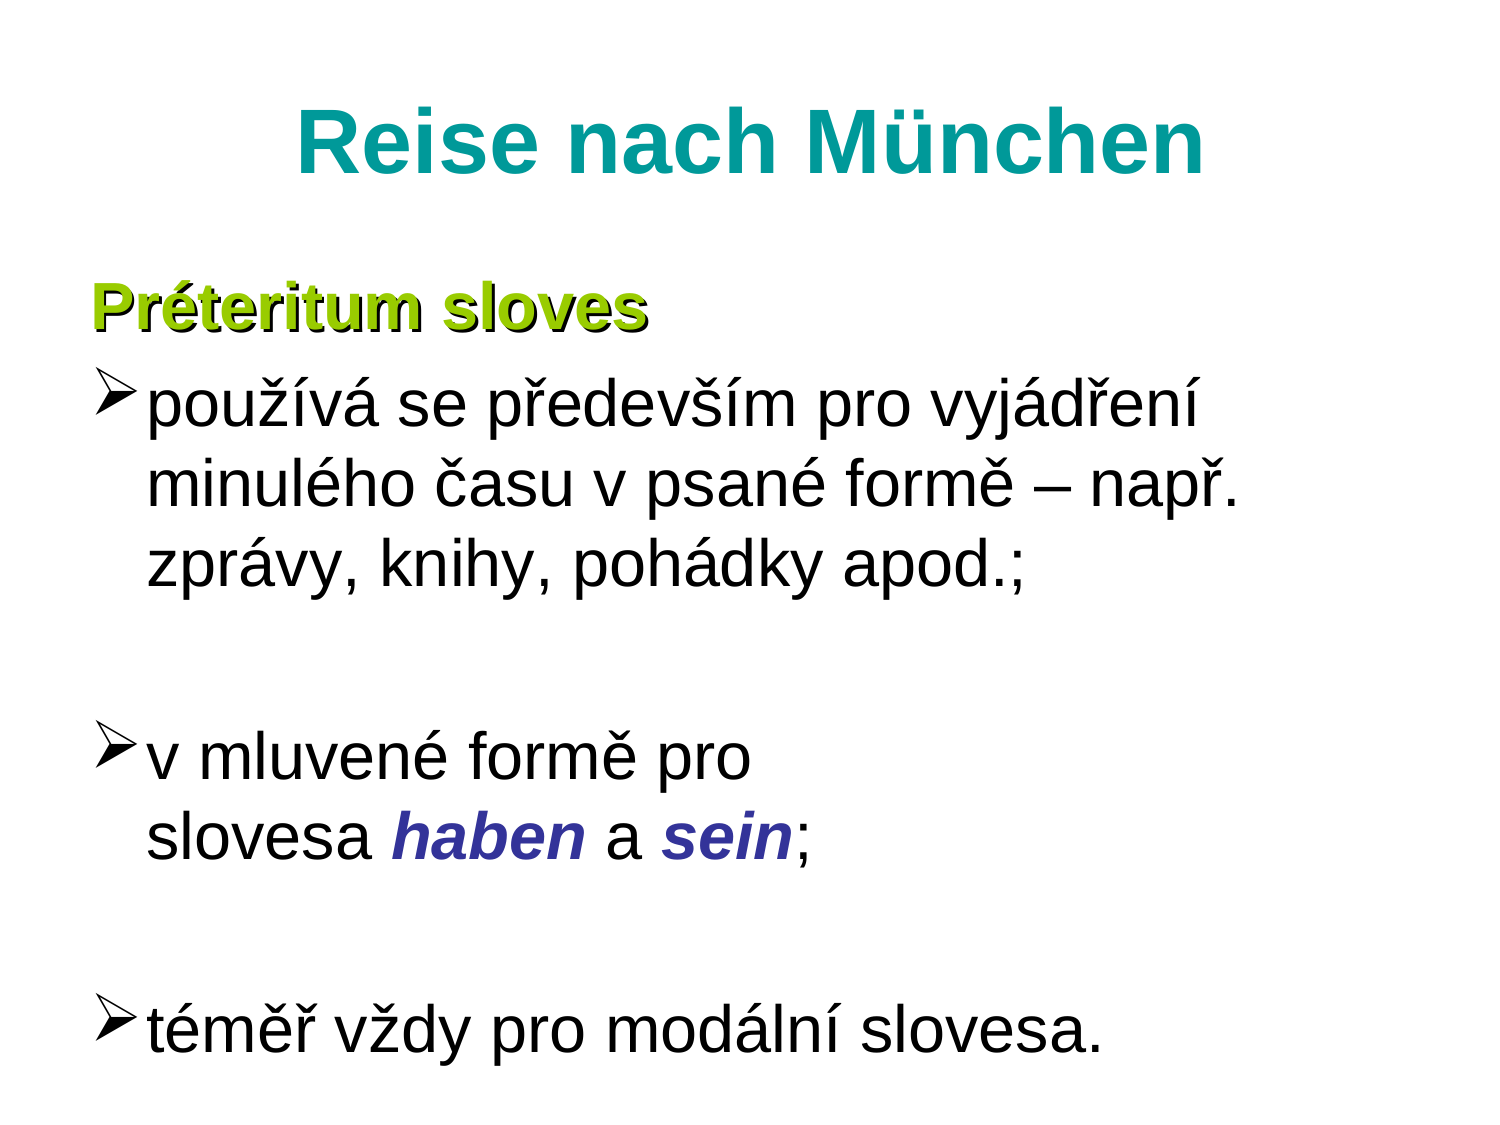

# Reise nach München
Préteritum sloves
používá se především pro vyjádření minulého času v psané formě – např. zprávy, knihy, pohádky apod.;
v mluvené formě pro slovesa haben a sein;
téměř vždy pro modální slovesa.